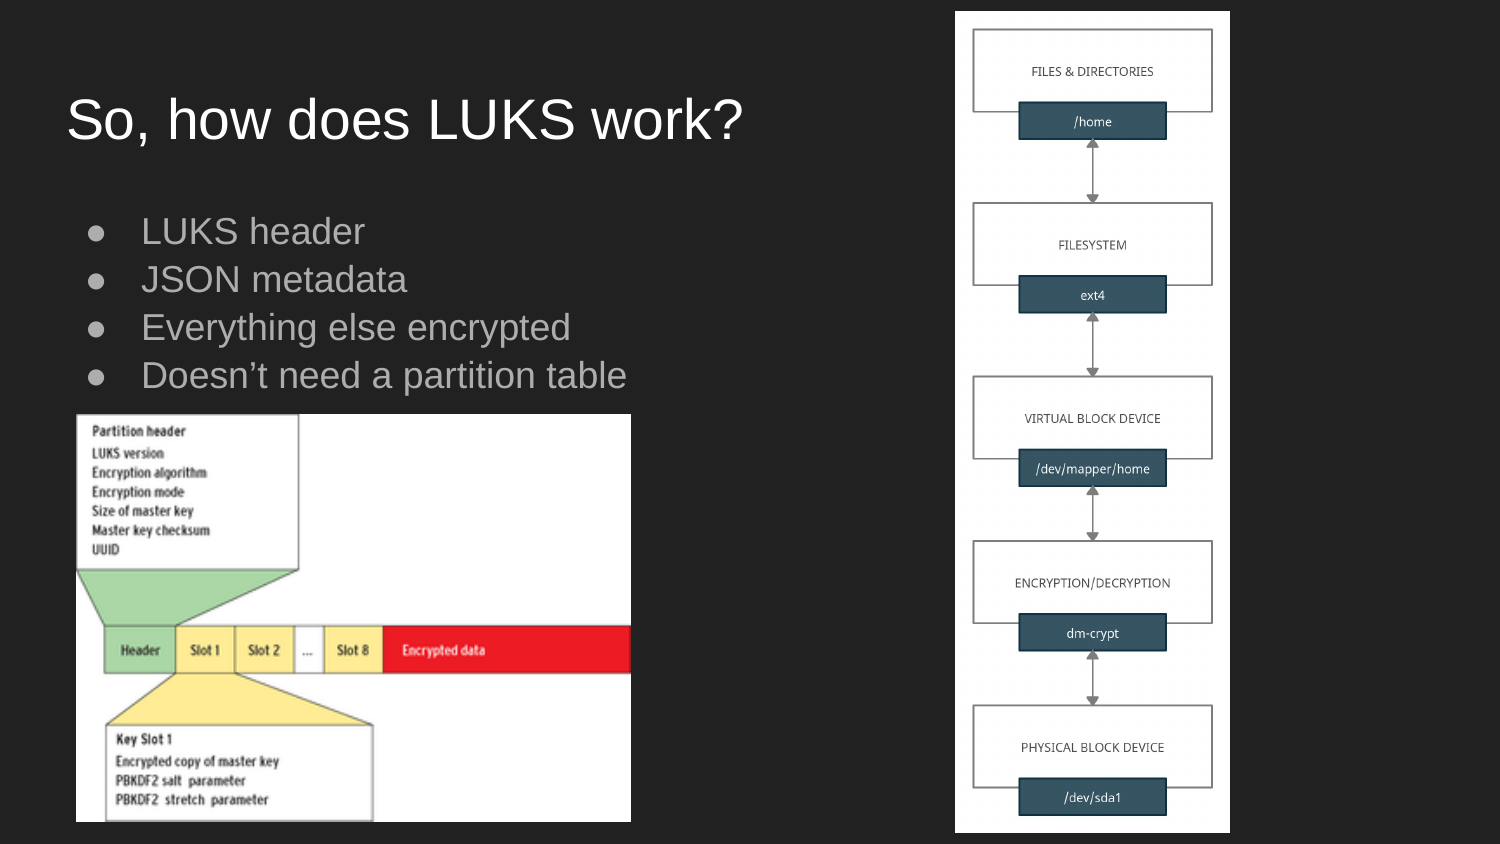

# So, how does LUKS work?
LUKS header
JSON metadata
Everything else encrypted
Doesn’t need a partition table